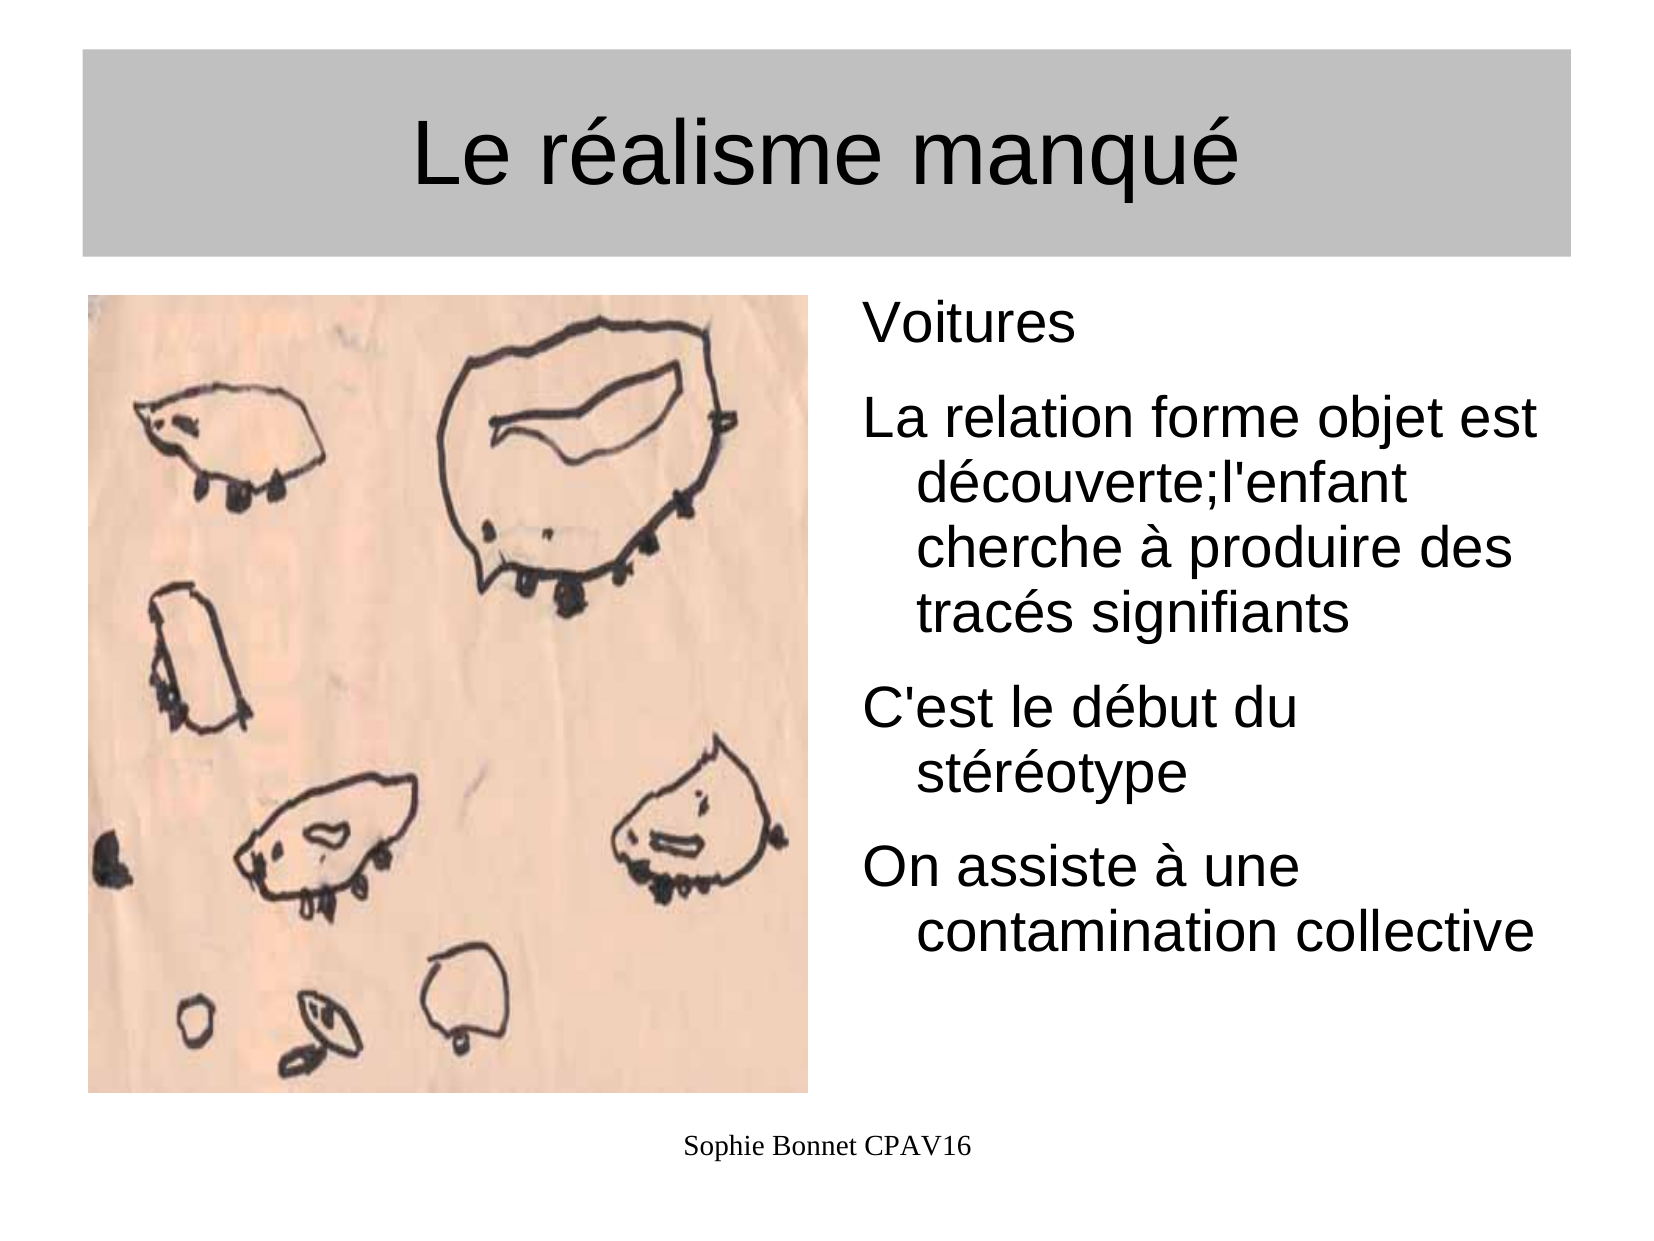

# Le réalisme manqué
Voitures
La relation forme objet est découverte;l'enfant cherche à produire des tracés signifiants
C'est le début du stéréotype
On assiste à une contamination collective
Sophie Bonnet CPAV16